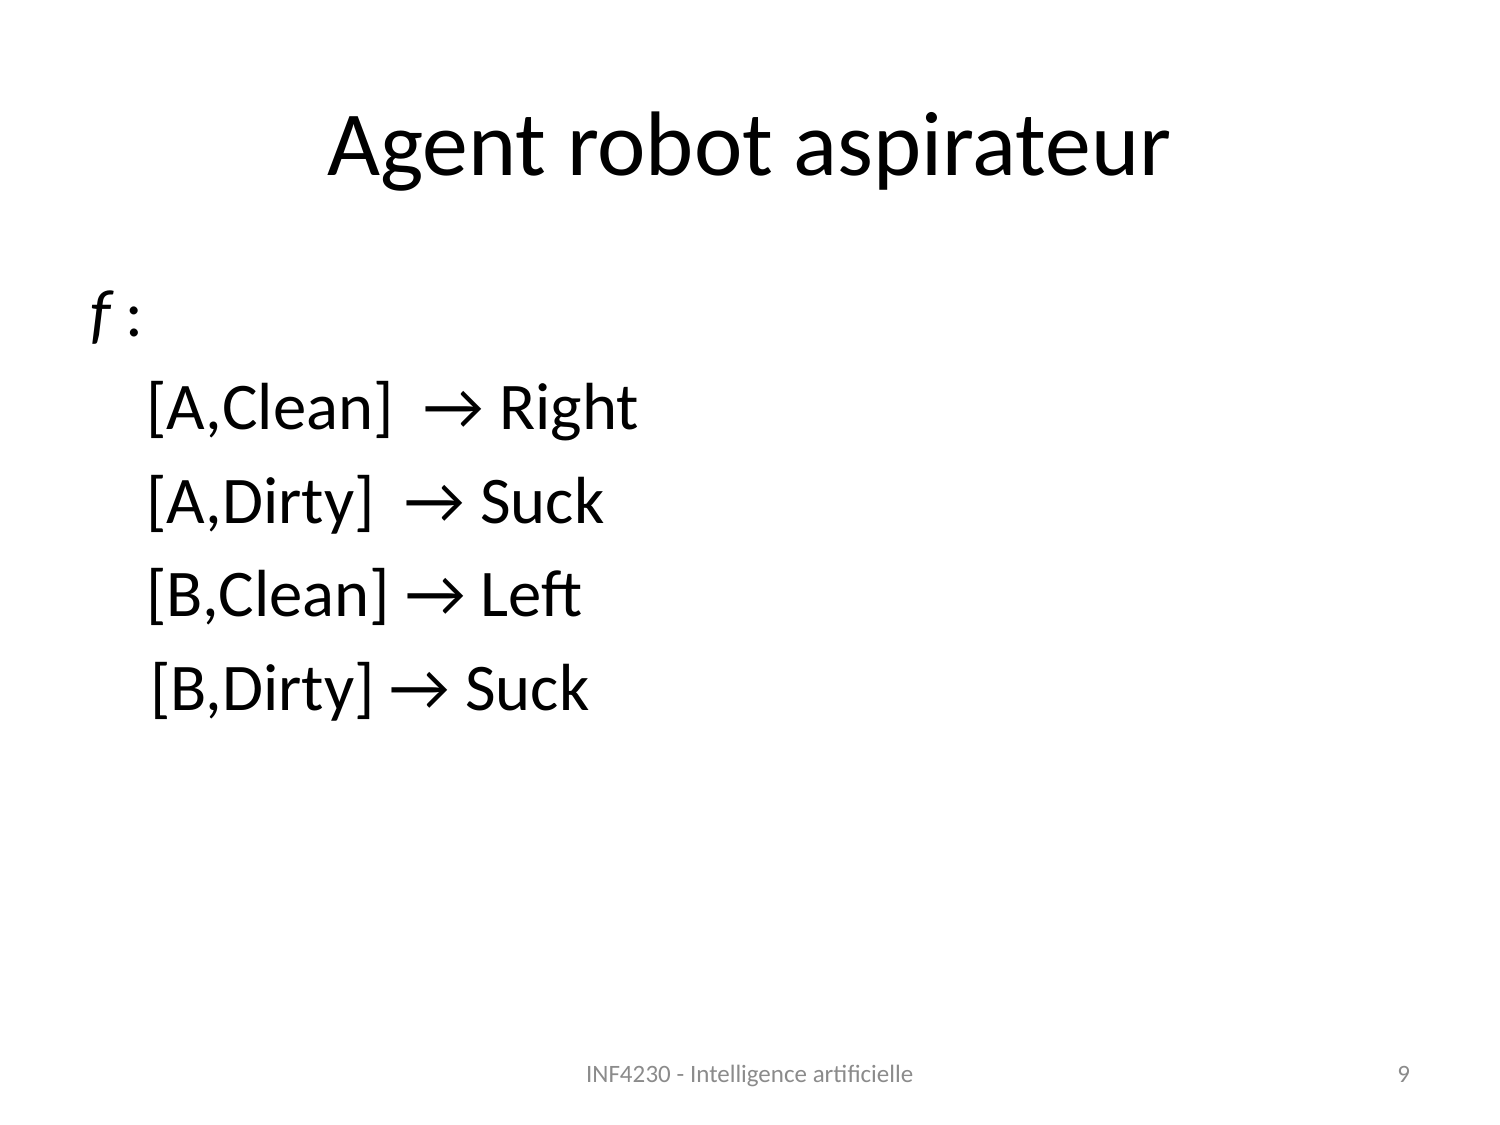

# Agent robot aspirateur
f :
	[A,Clean] → Right
	[A,Dirty] → Suck
	[B,Clean] → Left
 [B,Dirty] → Suck
INF4230 - Intelligence artificielle